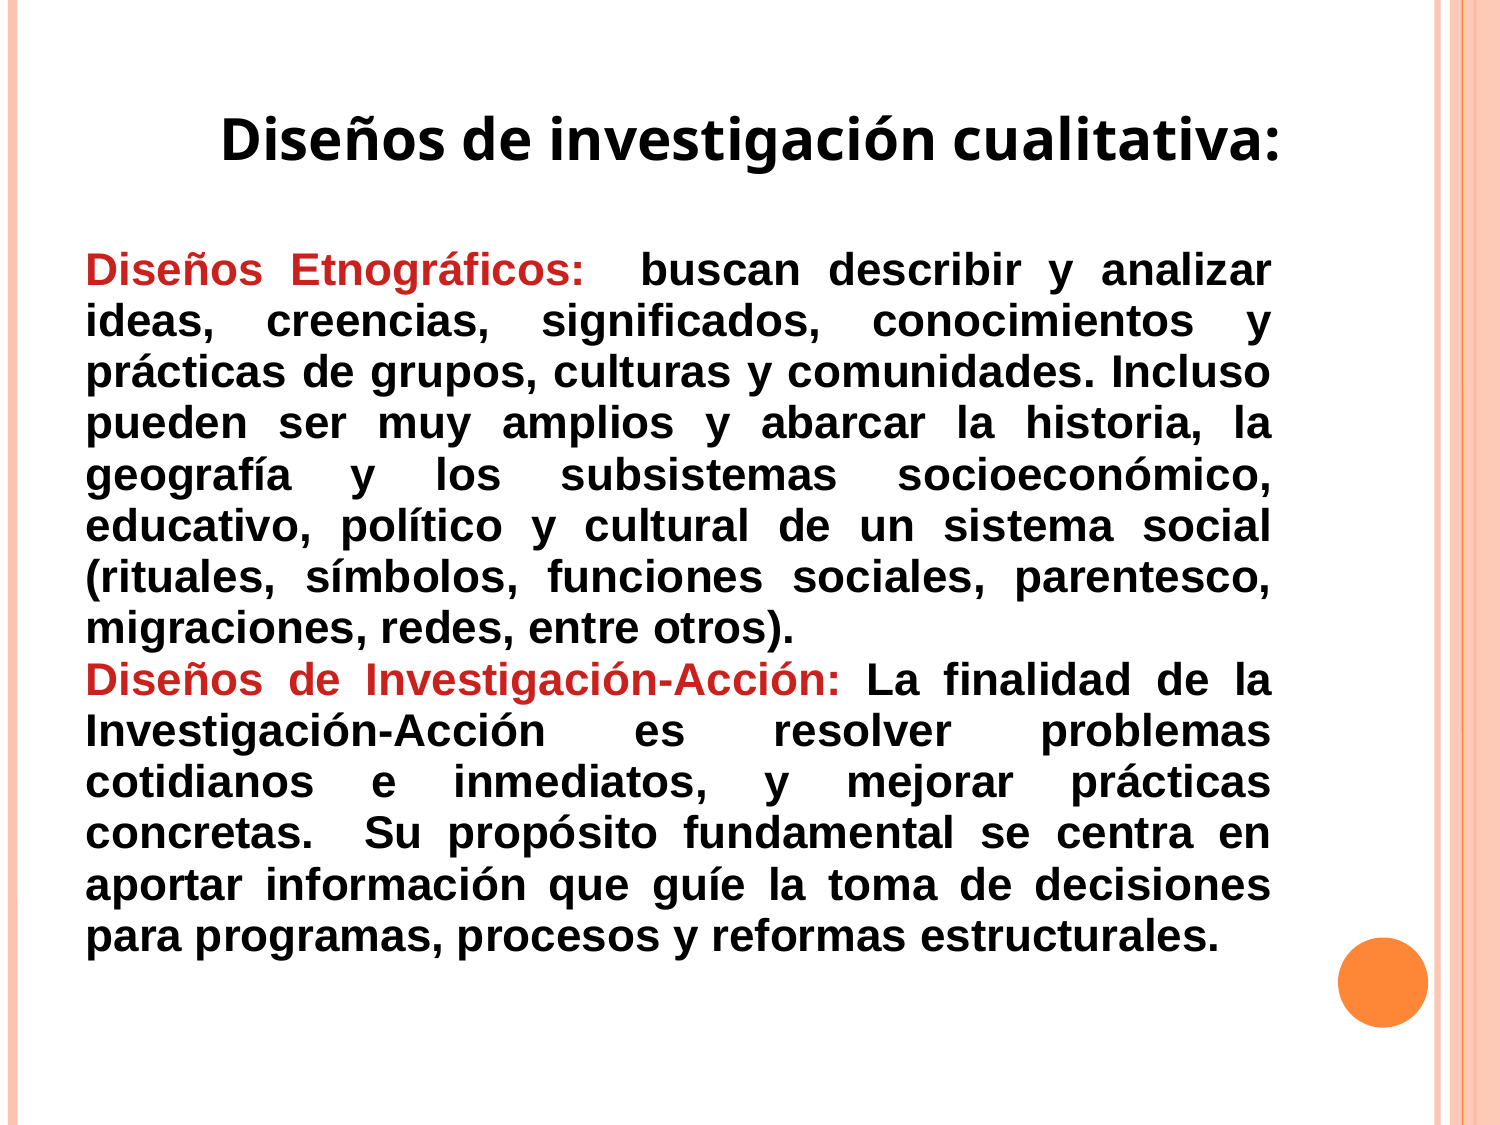

Diseños de investigación cualitativa:
Diseños Etnográficos: buscan describir y analizar ideas, creencias, significados, conocimientos y prácticas de grupos, culturas y comunidades. Incluso pueden ser muy amplios y abarcar la historia, la geografía y los subsistemas socioeconómico, educativo, político y cultural de un sistema social (rituales, símbolos, funciones sociales, parentesco, migraciones, redes, entre otros).
Diseños de Investigación-Acción: La finalidad de la Investigación-Acción es resolver problemas cotidianos e inmediatos, y mejorar prácticas concretas. Su propósito fundamental se centra en aportar información que guíe la toma de decisiones para programas, procesos y reformas estructurales.